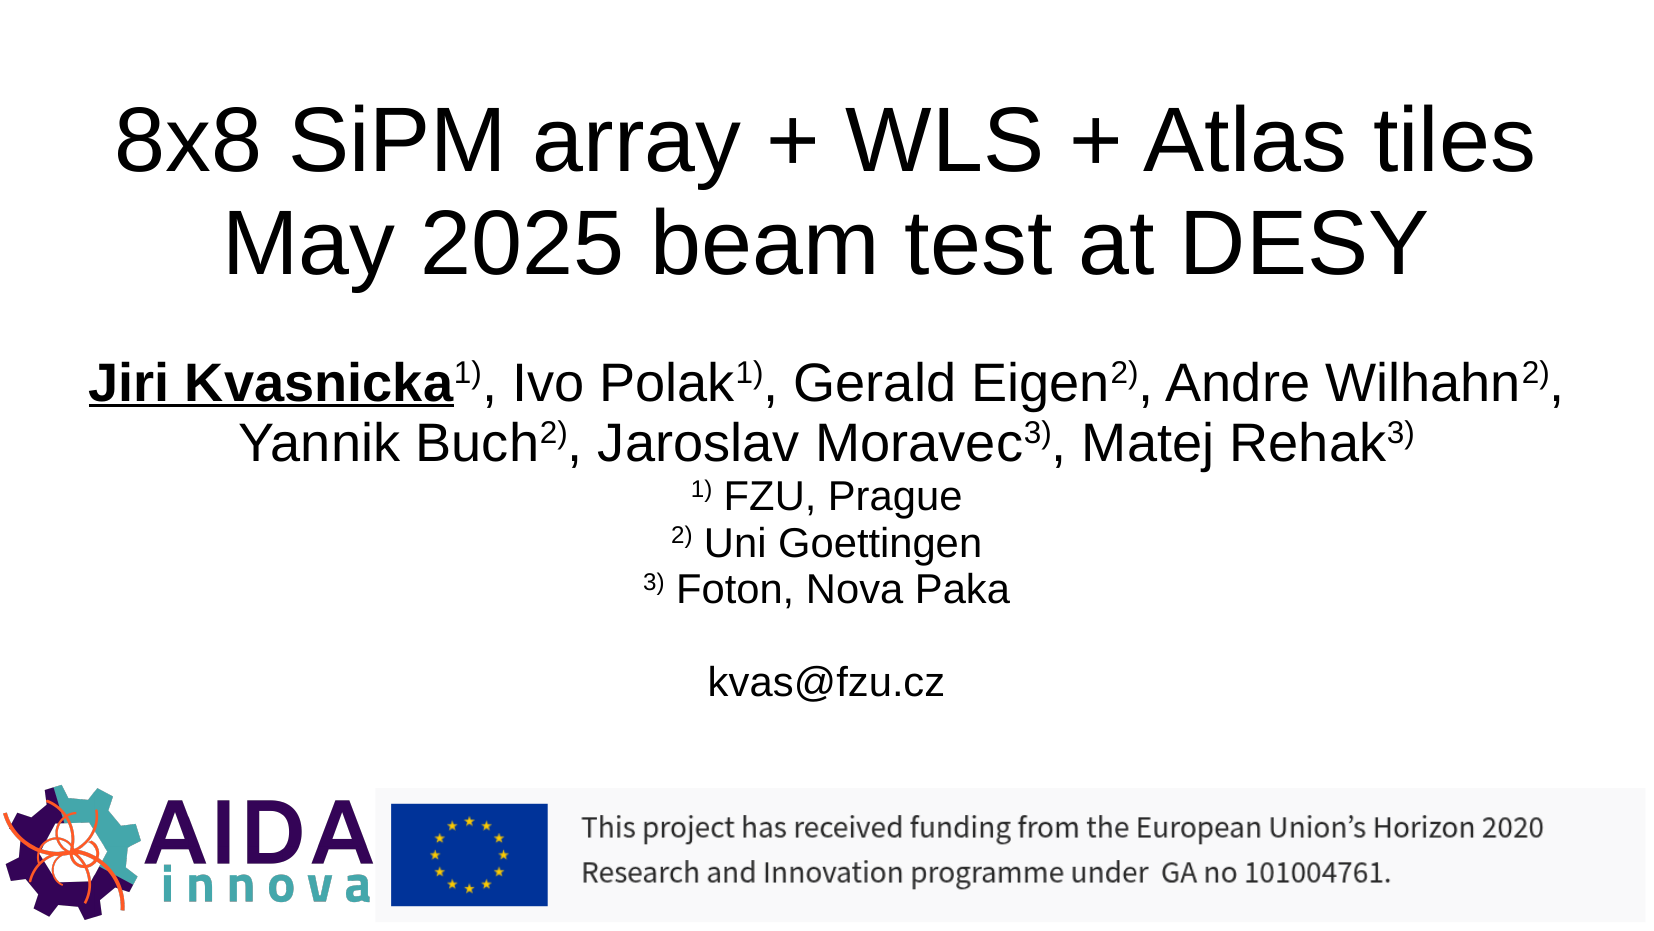

# 8x8 SiPM array + WLS + Atlas tiles May 2025 beam test at DESY
Jiri Kvasnicka1), Ivo Polak1), Gerald Eigen2), Andre Wilhahn2), Yannik Buch2), Jaroslav Moravec3), Matej Rehak3)
1) FZU, Prague
2) Uni Goettingen
3) Foton, Nova Paka
kvas@fzu.cz